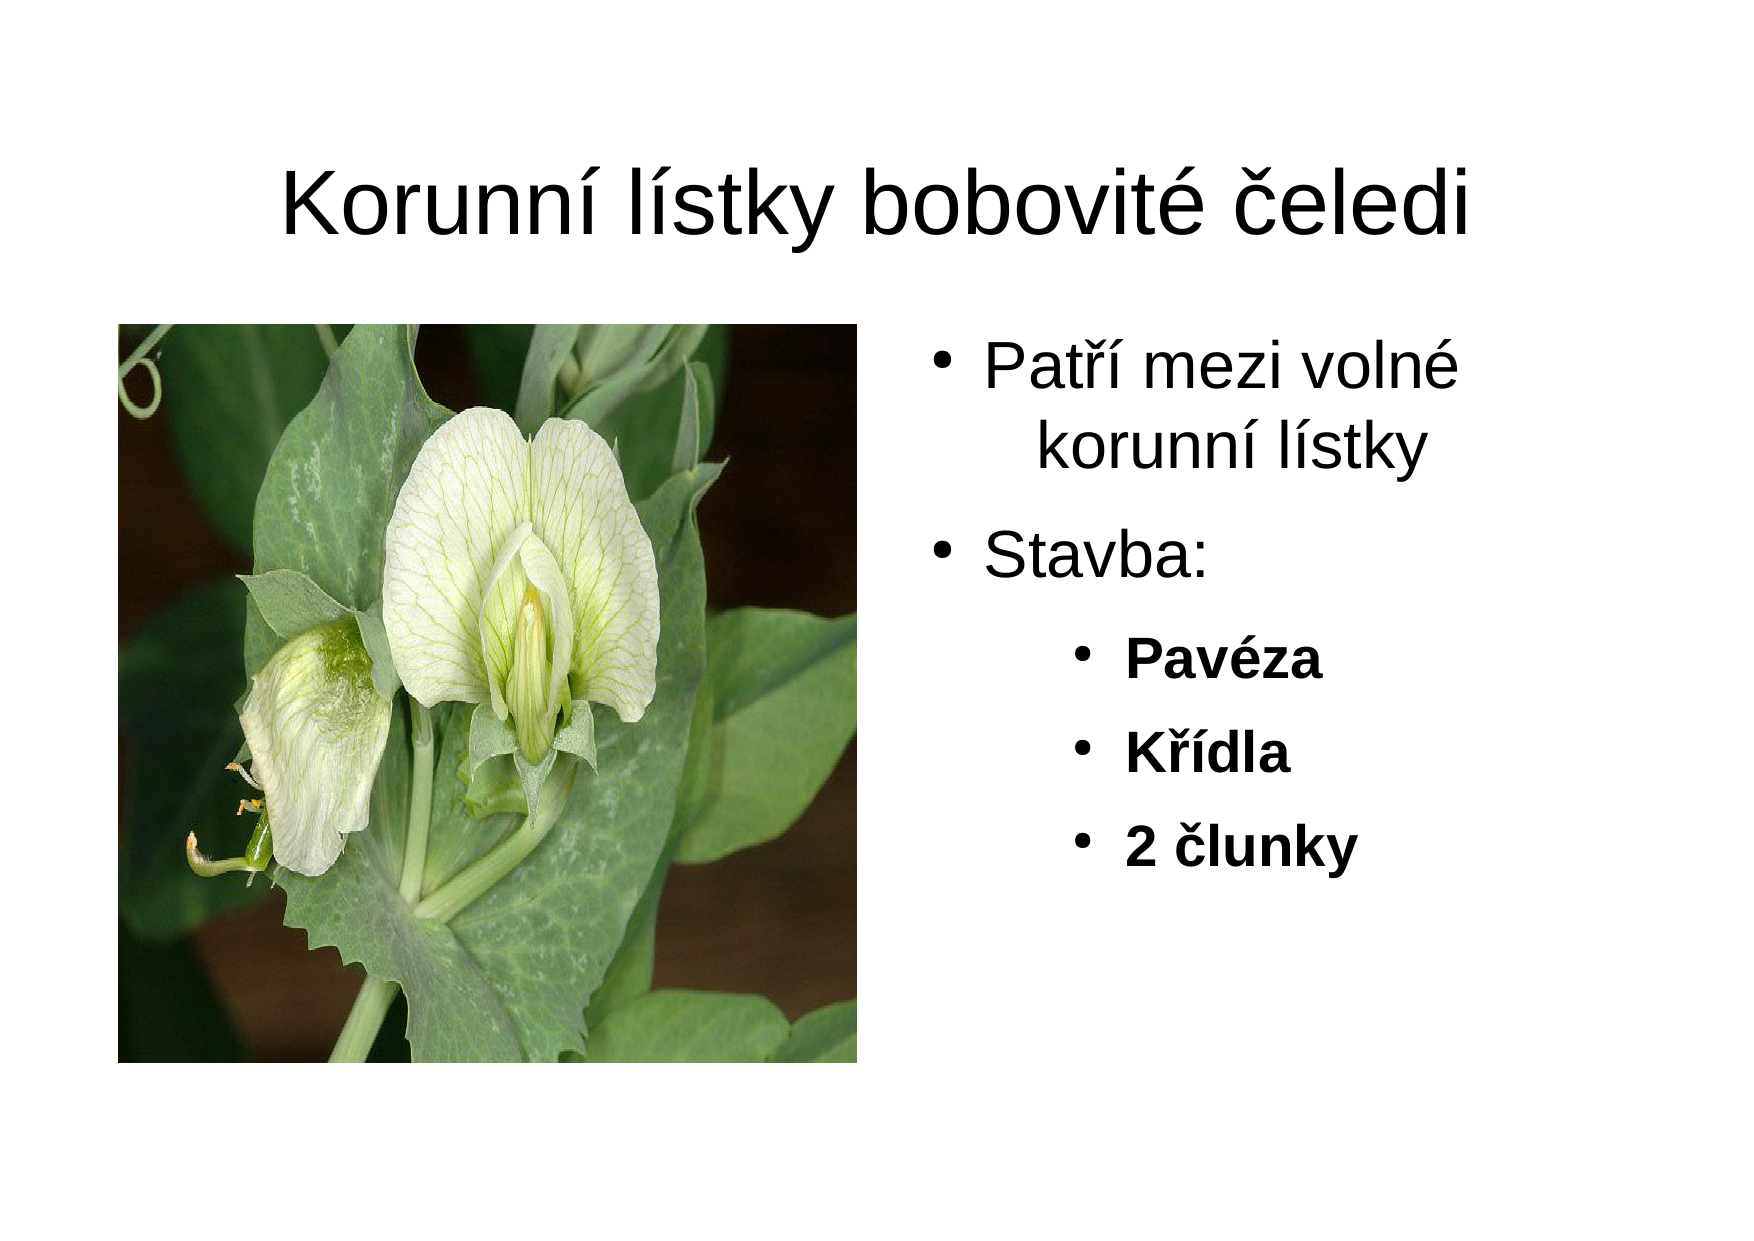

# Korunní lístky bobovité čeledi
Patří mezi volné korunní lístky
Stavba:
Pavéza
Křídla
2 člunky